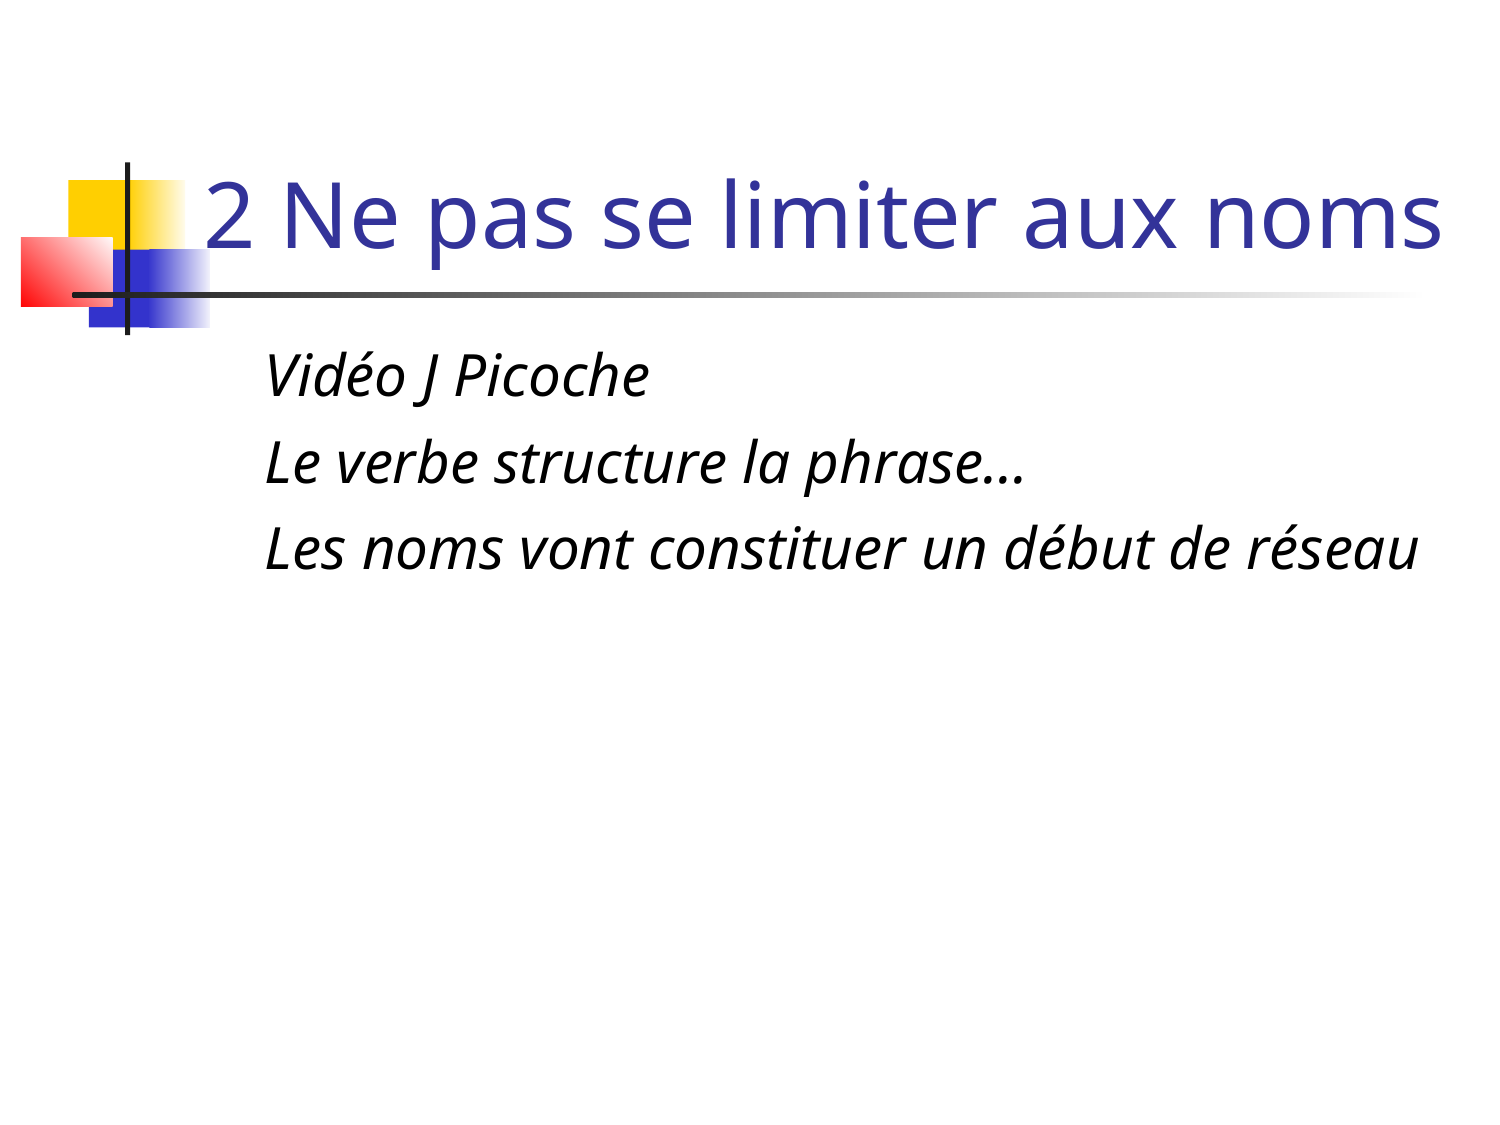

# 2 Ne pas se limiter aux noms
Vidéo J Picoche
Le verbe structure la phrase...
Les noms vont constituer un début de réseau